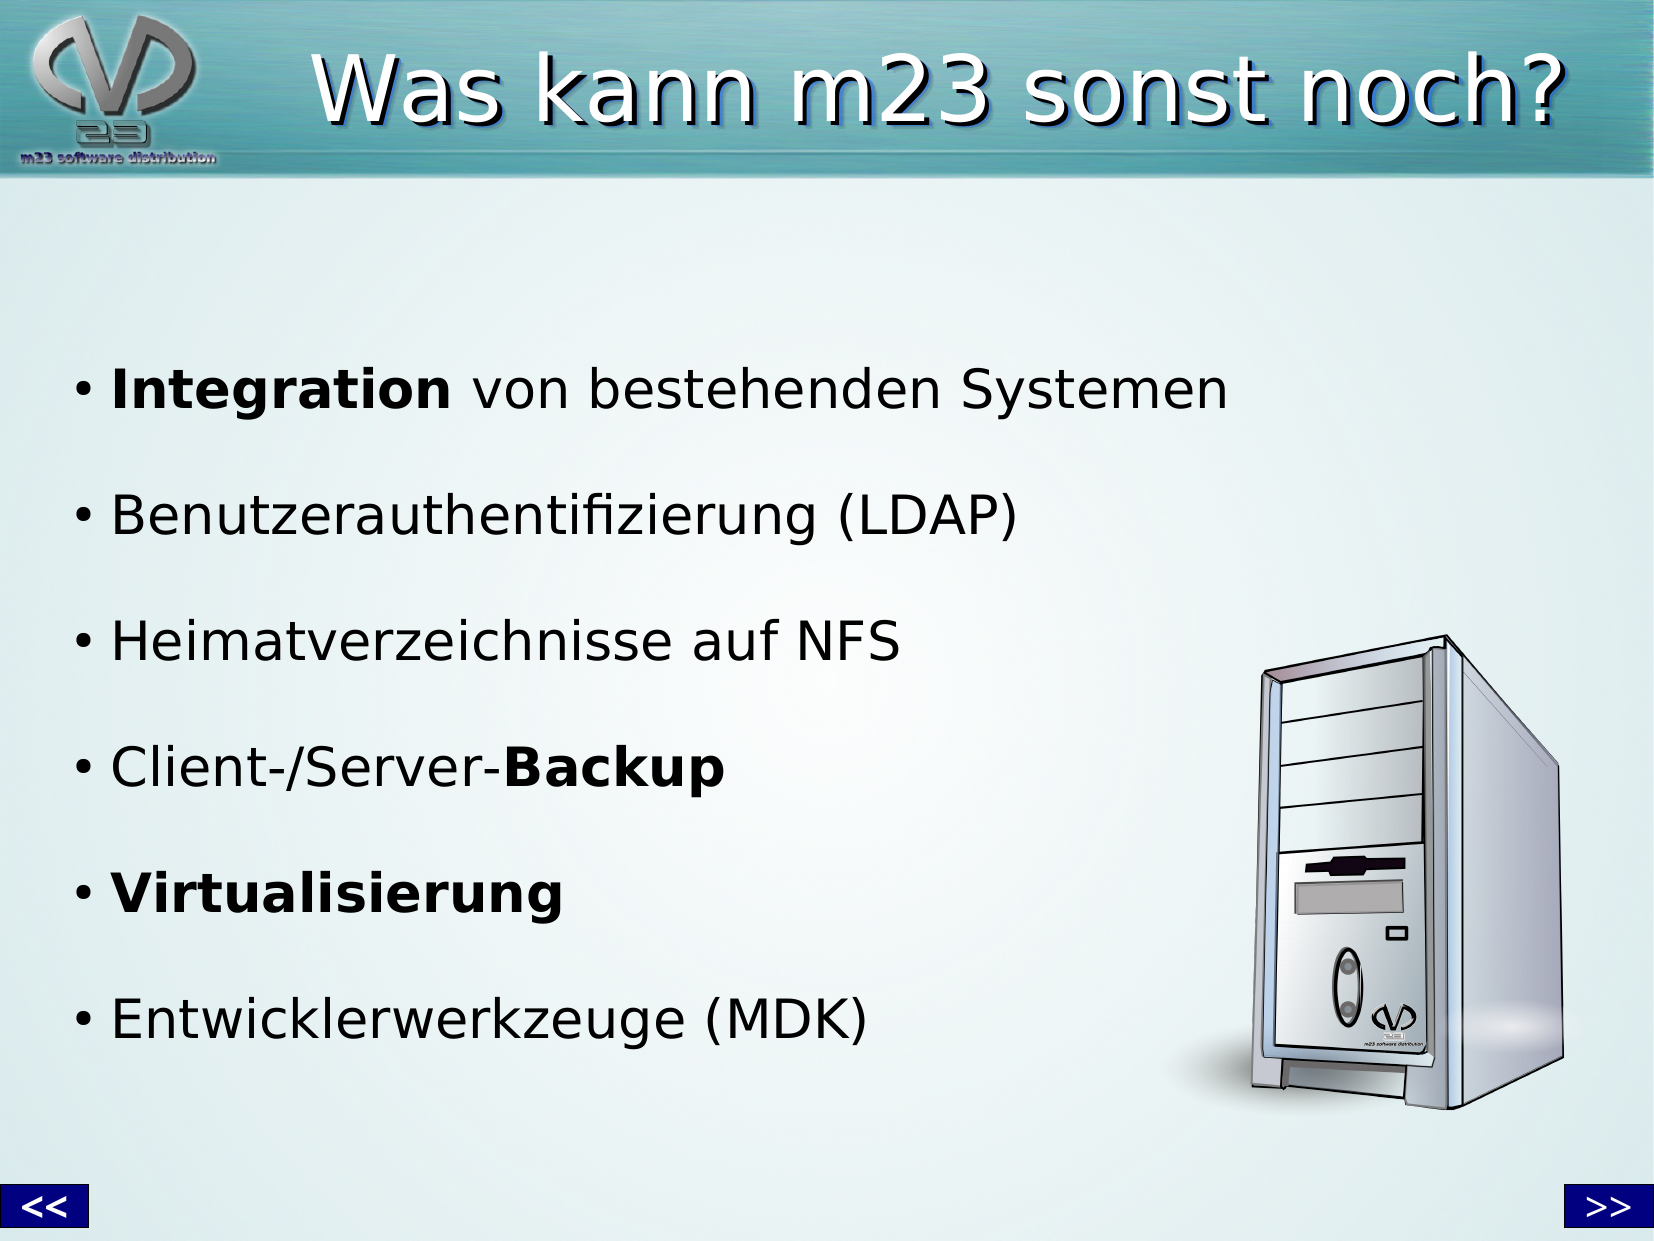

# Was kann m23 sonst noch?
 Integration von bestehenden Systemen
 Benutzerauthentifizierung (LDAP)
 Heimatverzeichnisse auf NFS
 Client-/Server-Backup
 Virtualisierung
 Entwicklerwerkzeuge (MDK)